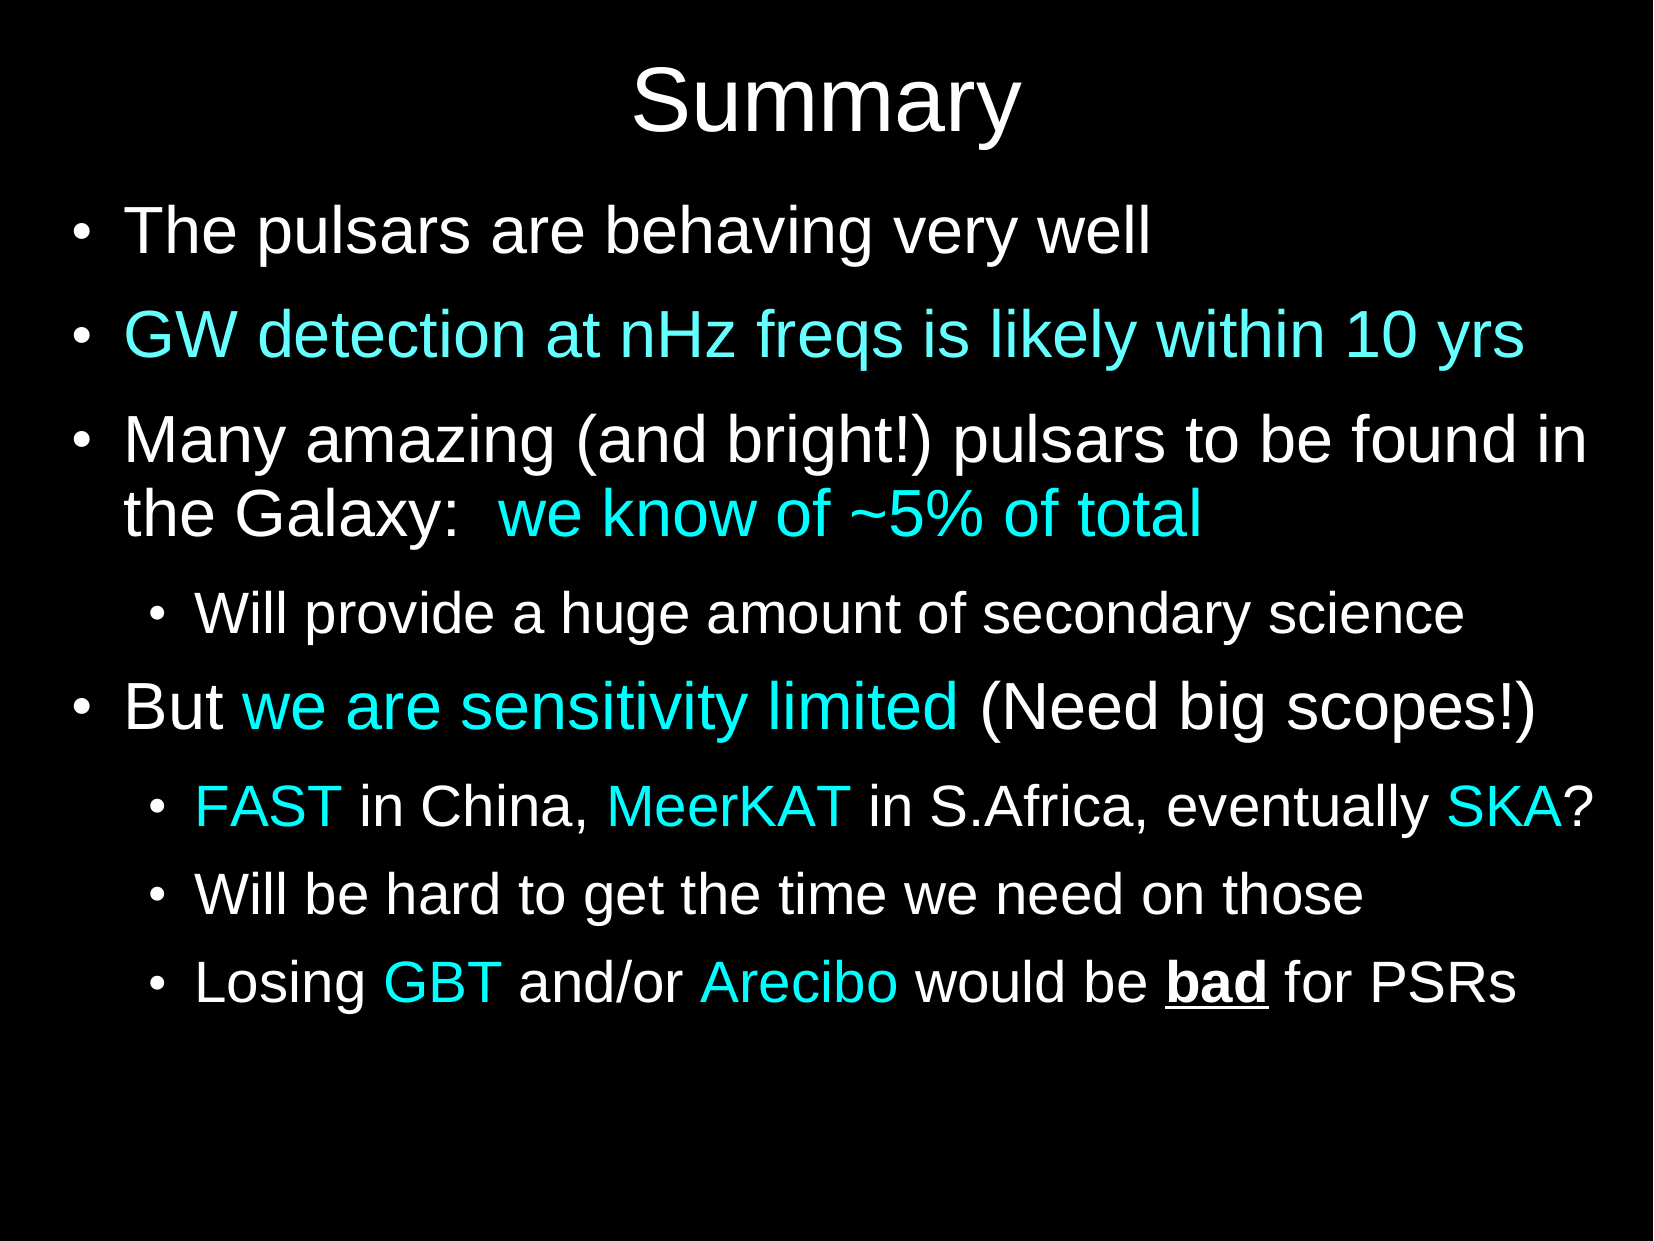

# Summary
The pulsars are behaving very well
GW detection at nHz freqs is likely within 10 yrs
Many amazing (and bright!) pulsars to be found in the Galaxy: we know of ~5% of total
Will provide a huge amount of secondary science
But we are sensitivity limited (Need big scopes!)
FAST in China, MeerKAT in S.Africa, eventually SKA?
Will be hard to get the time we need on those
Losing GBT and/or Arecibo would be bad for PSRs